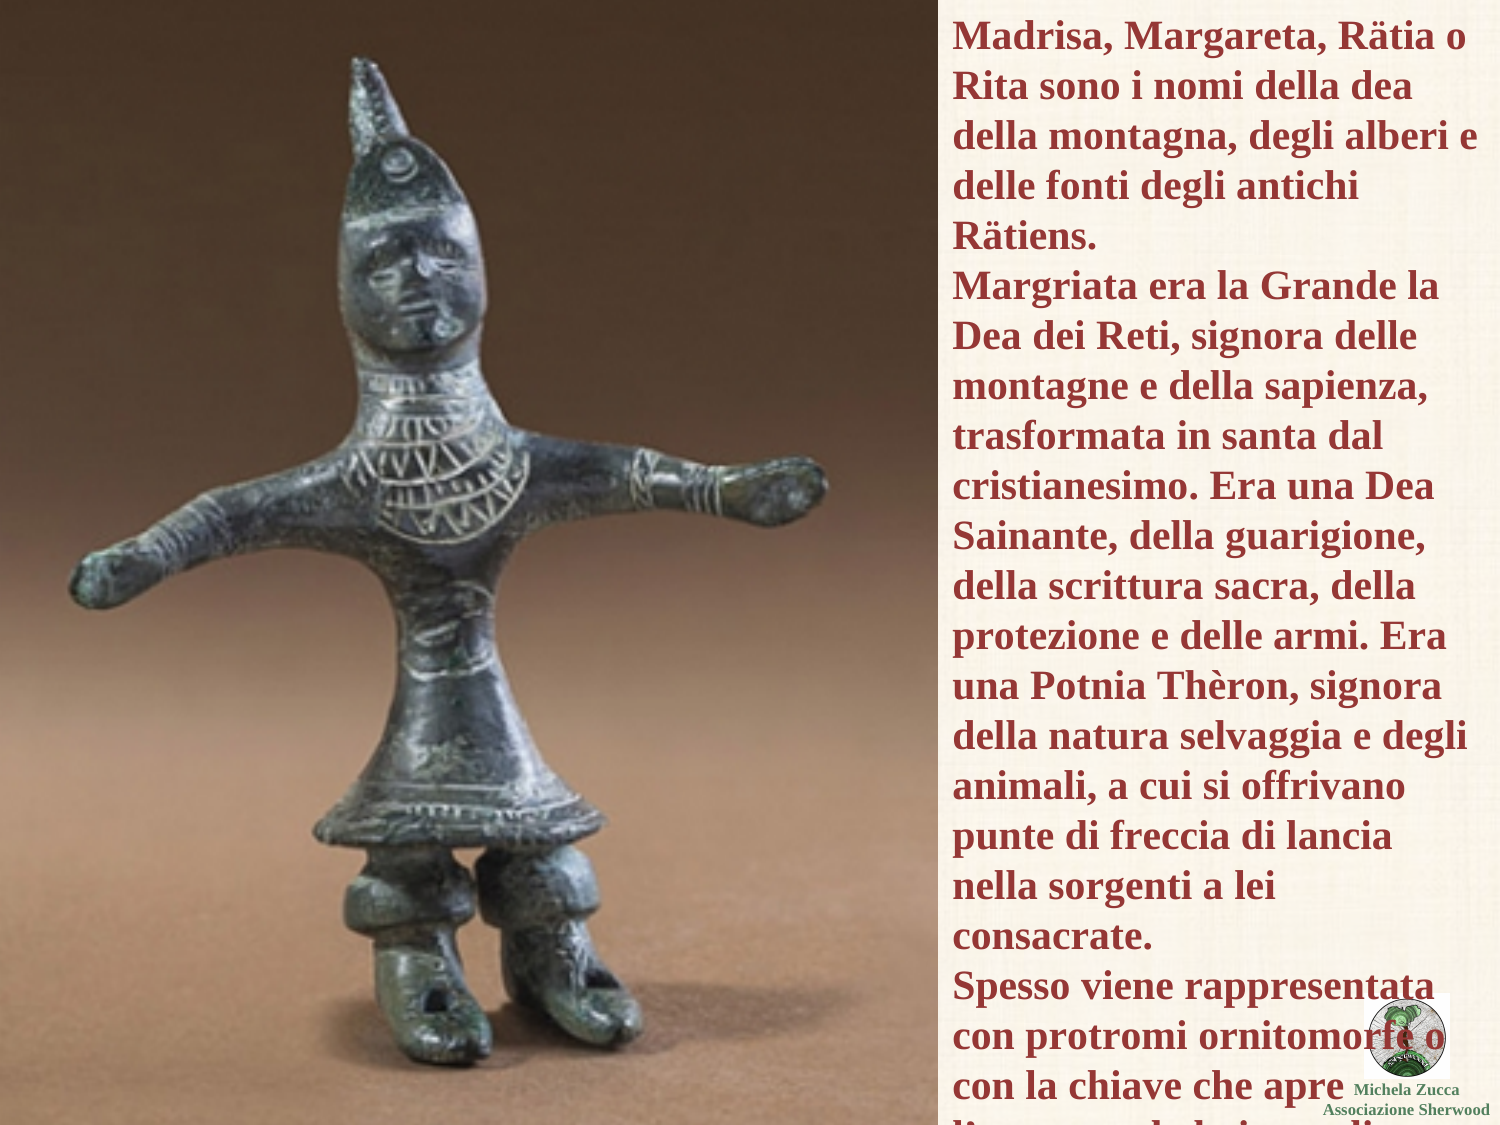

Madrisa, Margareta, Rätia o Rita sono i nomi della dea della montagna, degli alberi e delle fonti degli antichi Rätiens.
Margriata era la Grande la Dea dei Reti, signora delle montagne e della sapienza, trasformata in santa dal cristianesimo. Era una Dea Sainante, della guarigione, della scrittura sacra, della protezione e delle armi. Era una Potnia Thèron, signora della natura selvaggia e degli animali, a cui si offrivano punte di freccia di lancia nella sorgenti a lei consacrate.
Spesso viene rappresentata con protromi ornitomorfe o con la chiave che apre l’accesso ad altri mondi.
Michela Zucca
Associazione Sherwood